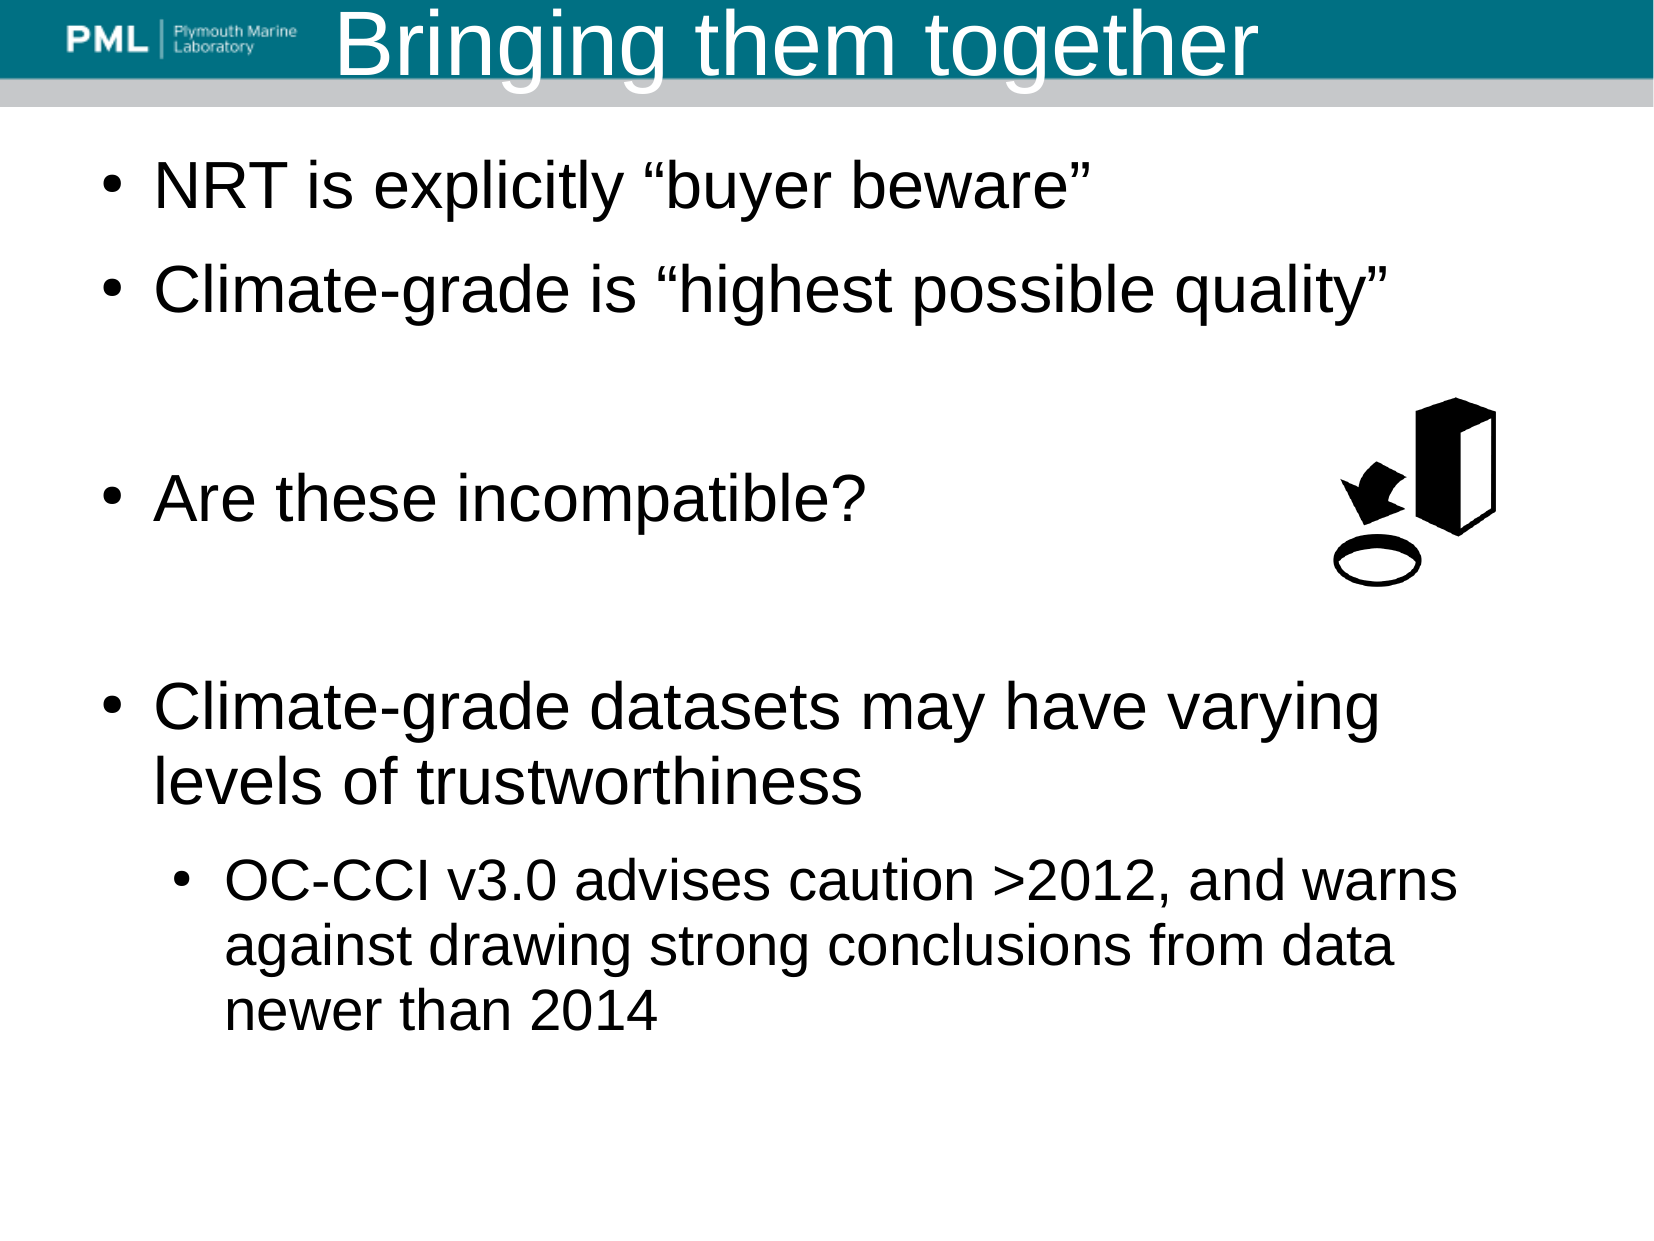

# Bringing them together
NRT is explicitly “buyer beware”
Climate-grade is “highest possible quality”
Are these incompatible?
Climate-grade datasets may have varying levels of trustworthiness
OC-CCI v3.0 advises caution >2012, and warns against drawing strong conclusions from data newer than 2014